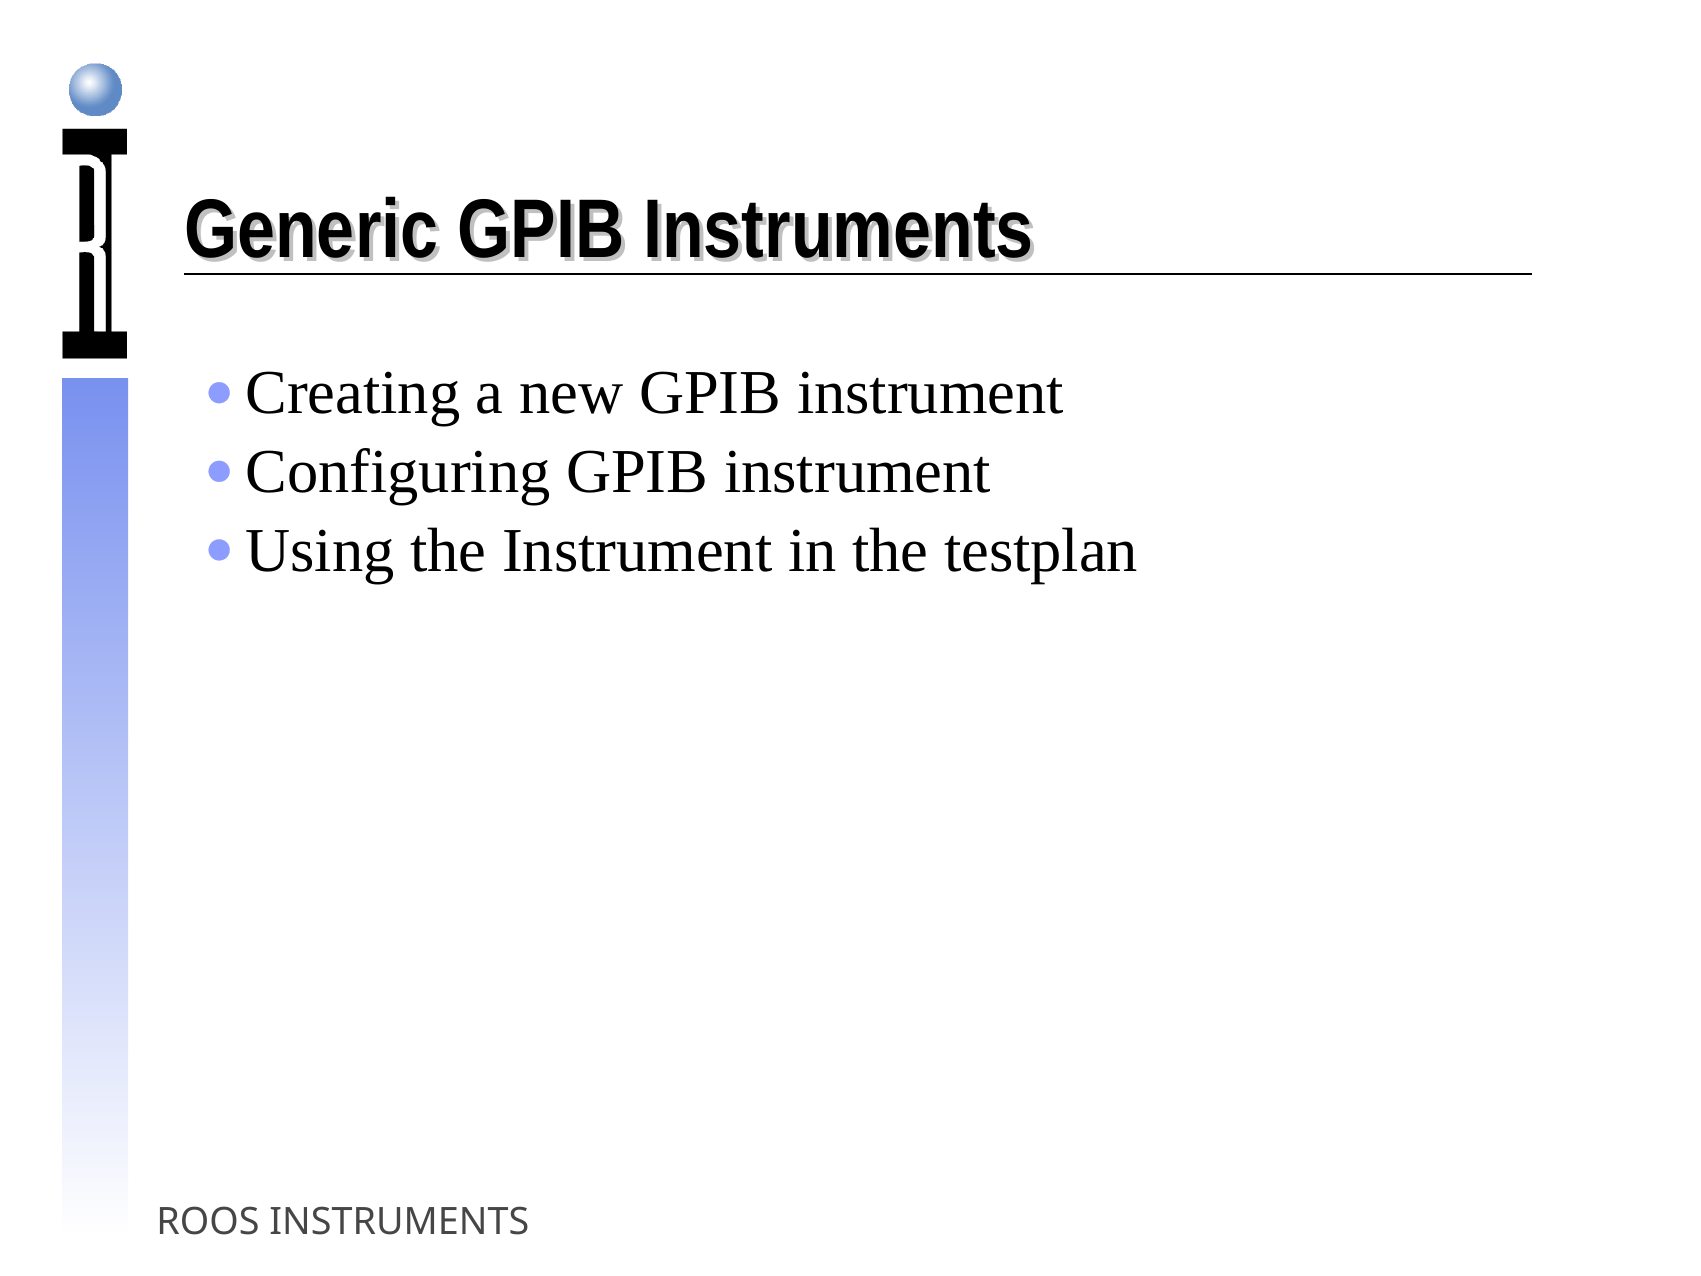

Generic GPIB Instruments
Creating a new GPIB instrument
Configuring GPIB instrument
Using the Instrument in the testplan